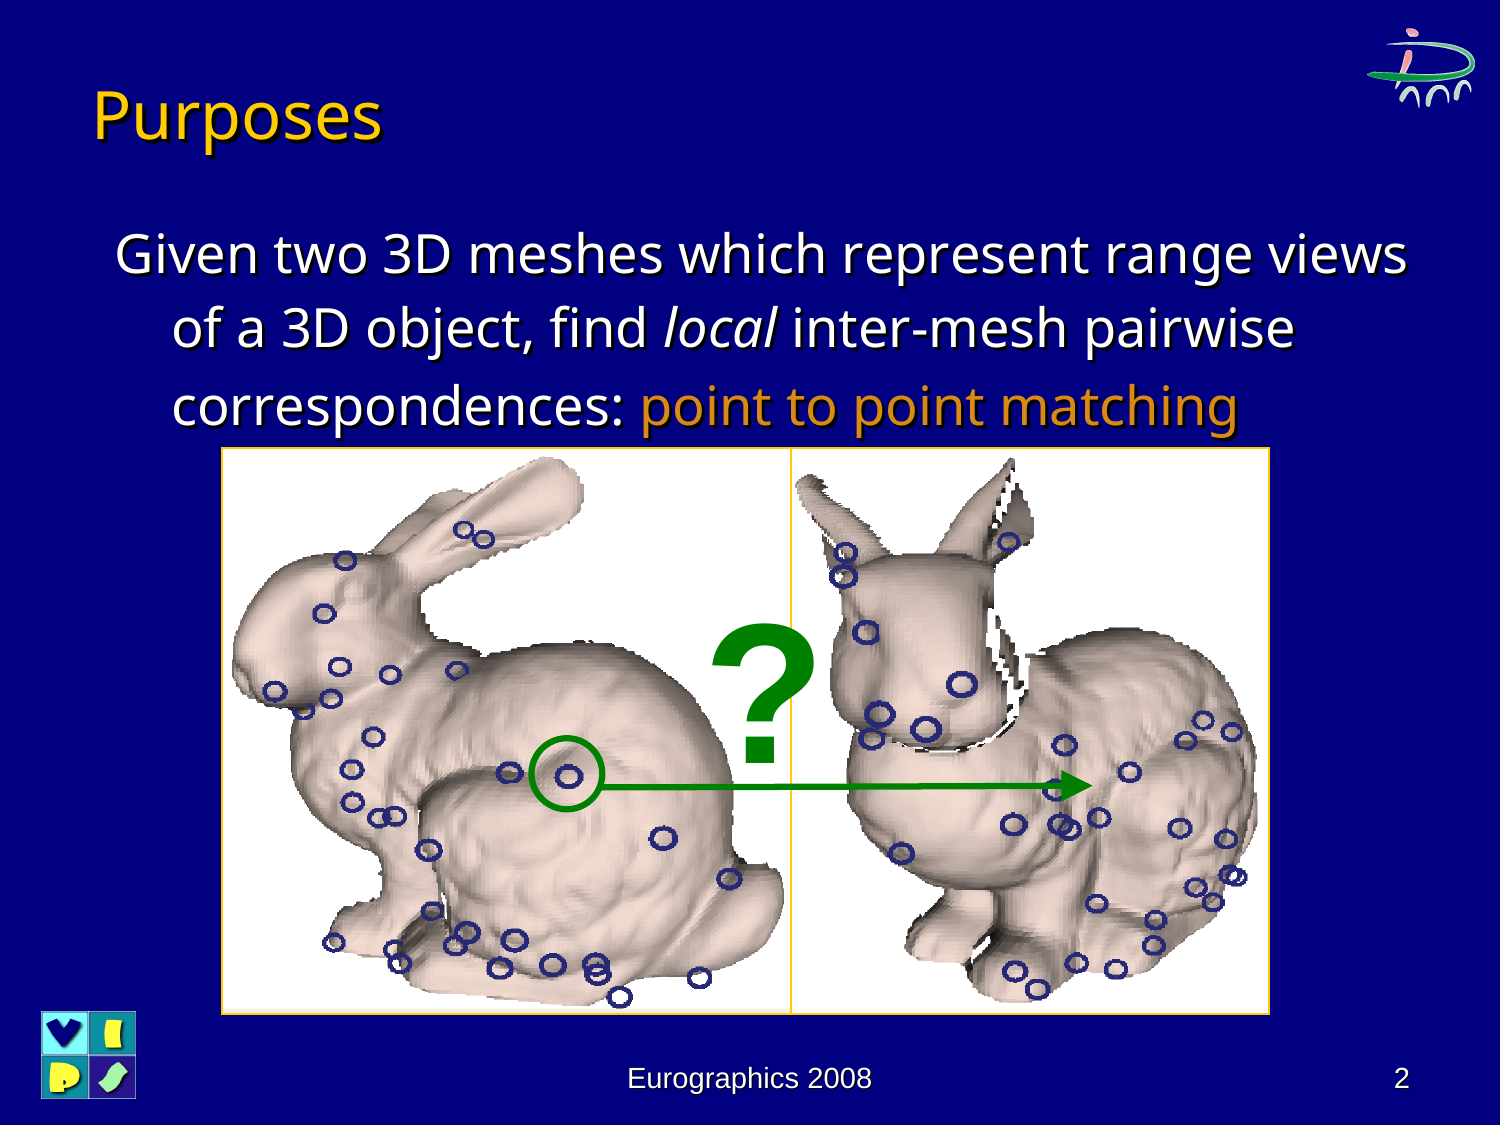

# Purposes
Given two 3D meshes which represent range views of a 3D object, find local inter-mesh pairwise correspondences: point to point matching
?
Eurographics 2008
2